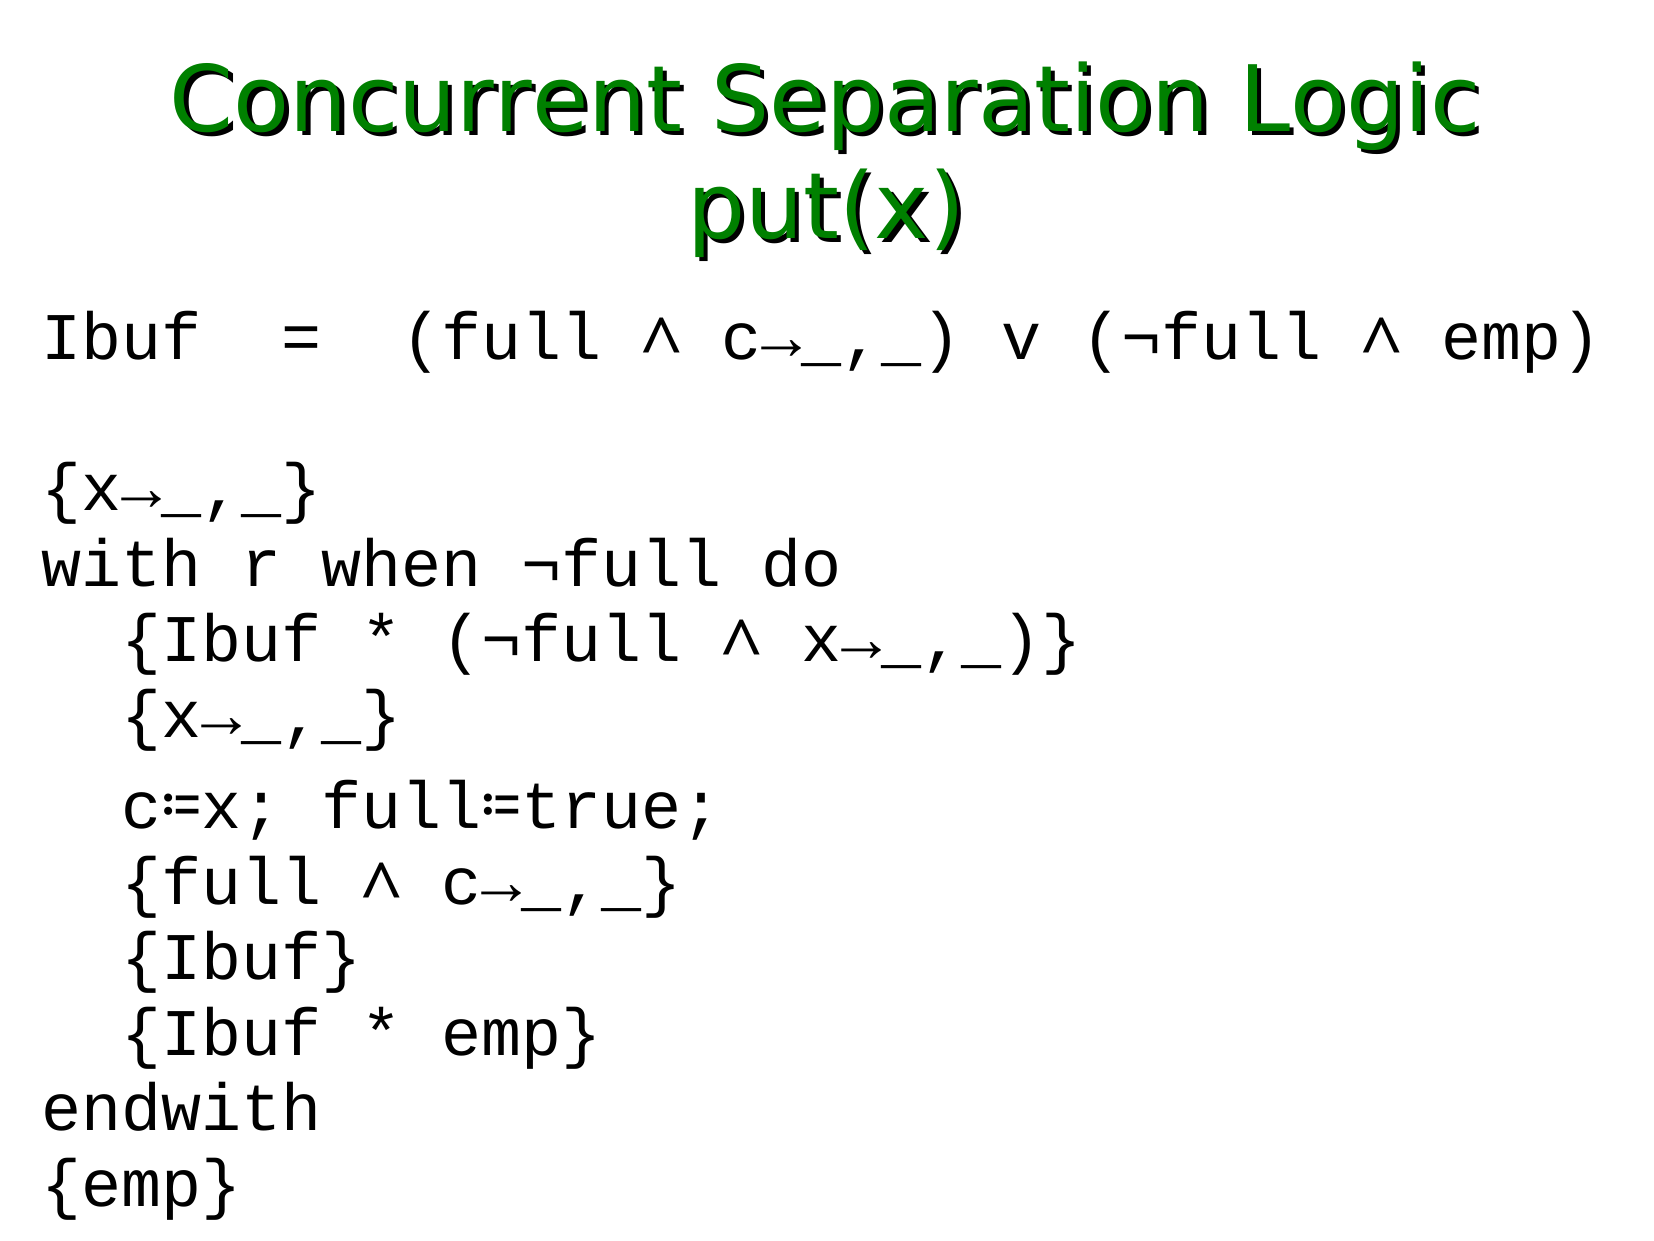

# Concurrent Separation Logic put(x)
Ibuf = (full ∧ c→_,_) v (¬full ∧ emp)
{x→_,_}
with r when ¬full do
 {Ibuf * (¬full ∧ x→_,_)}
 {x→_,_}
 c≔x; full≔true;
 {full ∧ c→_,_}
 {Ibuf}
 {Ibuf * emp}
endwith
{emp}